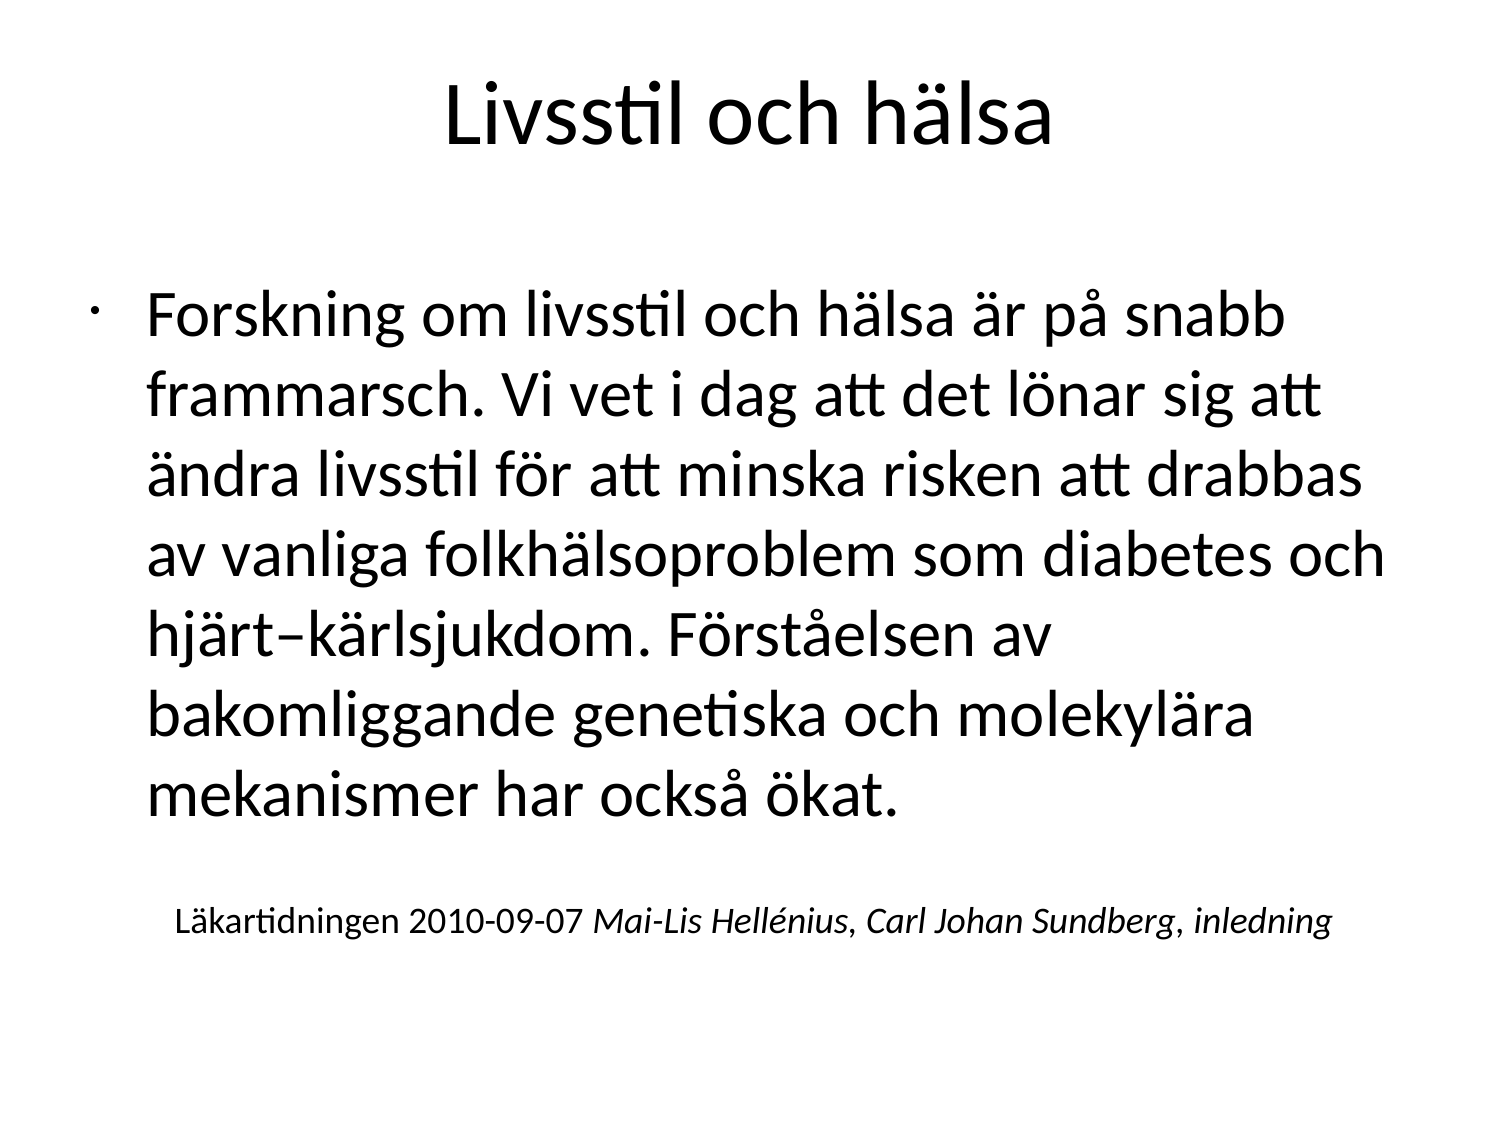

# Livsstil och hälsa
Forskning om livsstil och hälsa är på snabb frammarsch. Vi vet i dag att det lönar sig att ändra livsstil för att minska risken att drabbas av vanliga folkhälsoproblem som diabetes och hjärt–kärlsjukdom. Förståelsen av bakomliggande genetiska och molekylära mekanismer har också ökat.
Läkartidningen 2010-09-07 Mai-Lis Hellénius, Carl Johan Sundberg, inledning